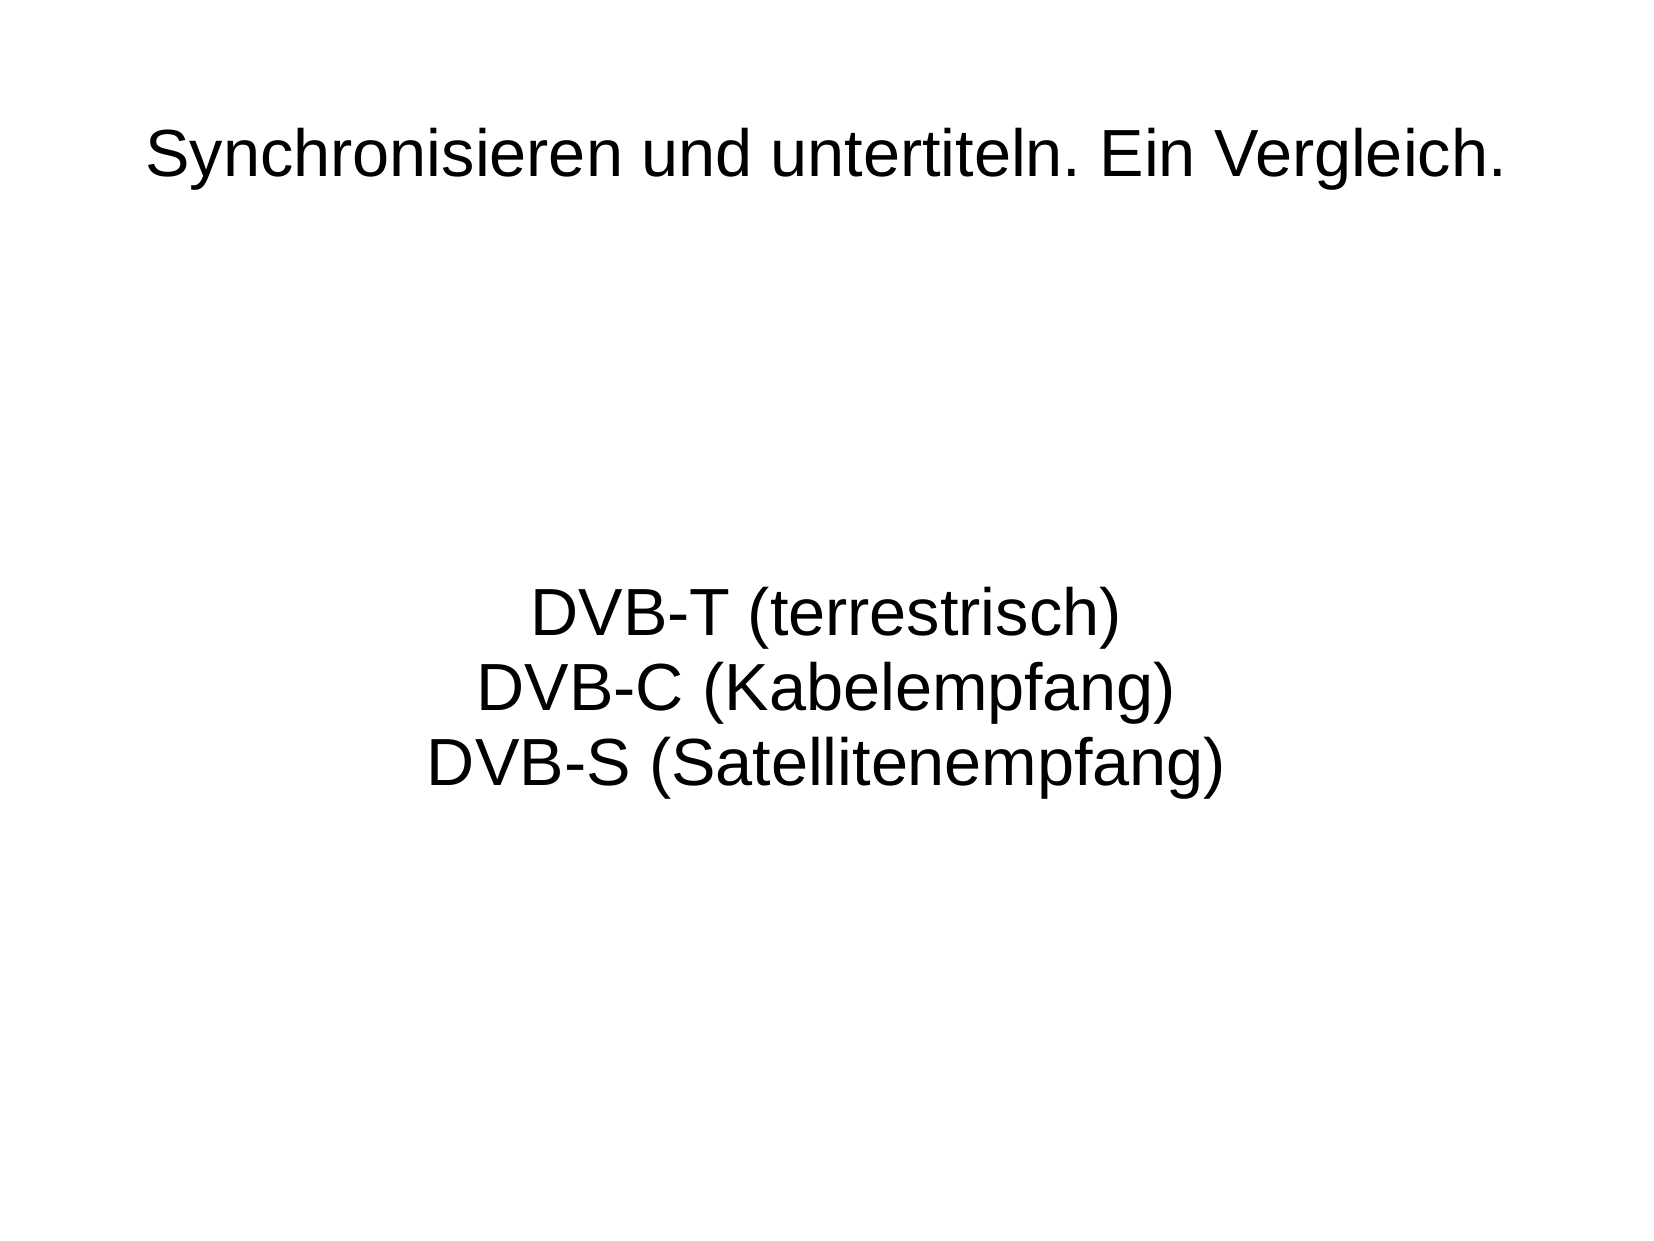

# Synchronisieren und untertiteln. Ein Vergleich.
DVB-T (terrestrisch)
DVB-C (Kabelempfang)
DVB-S (Satellitenempfang)